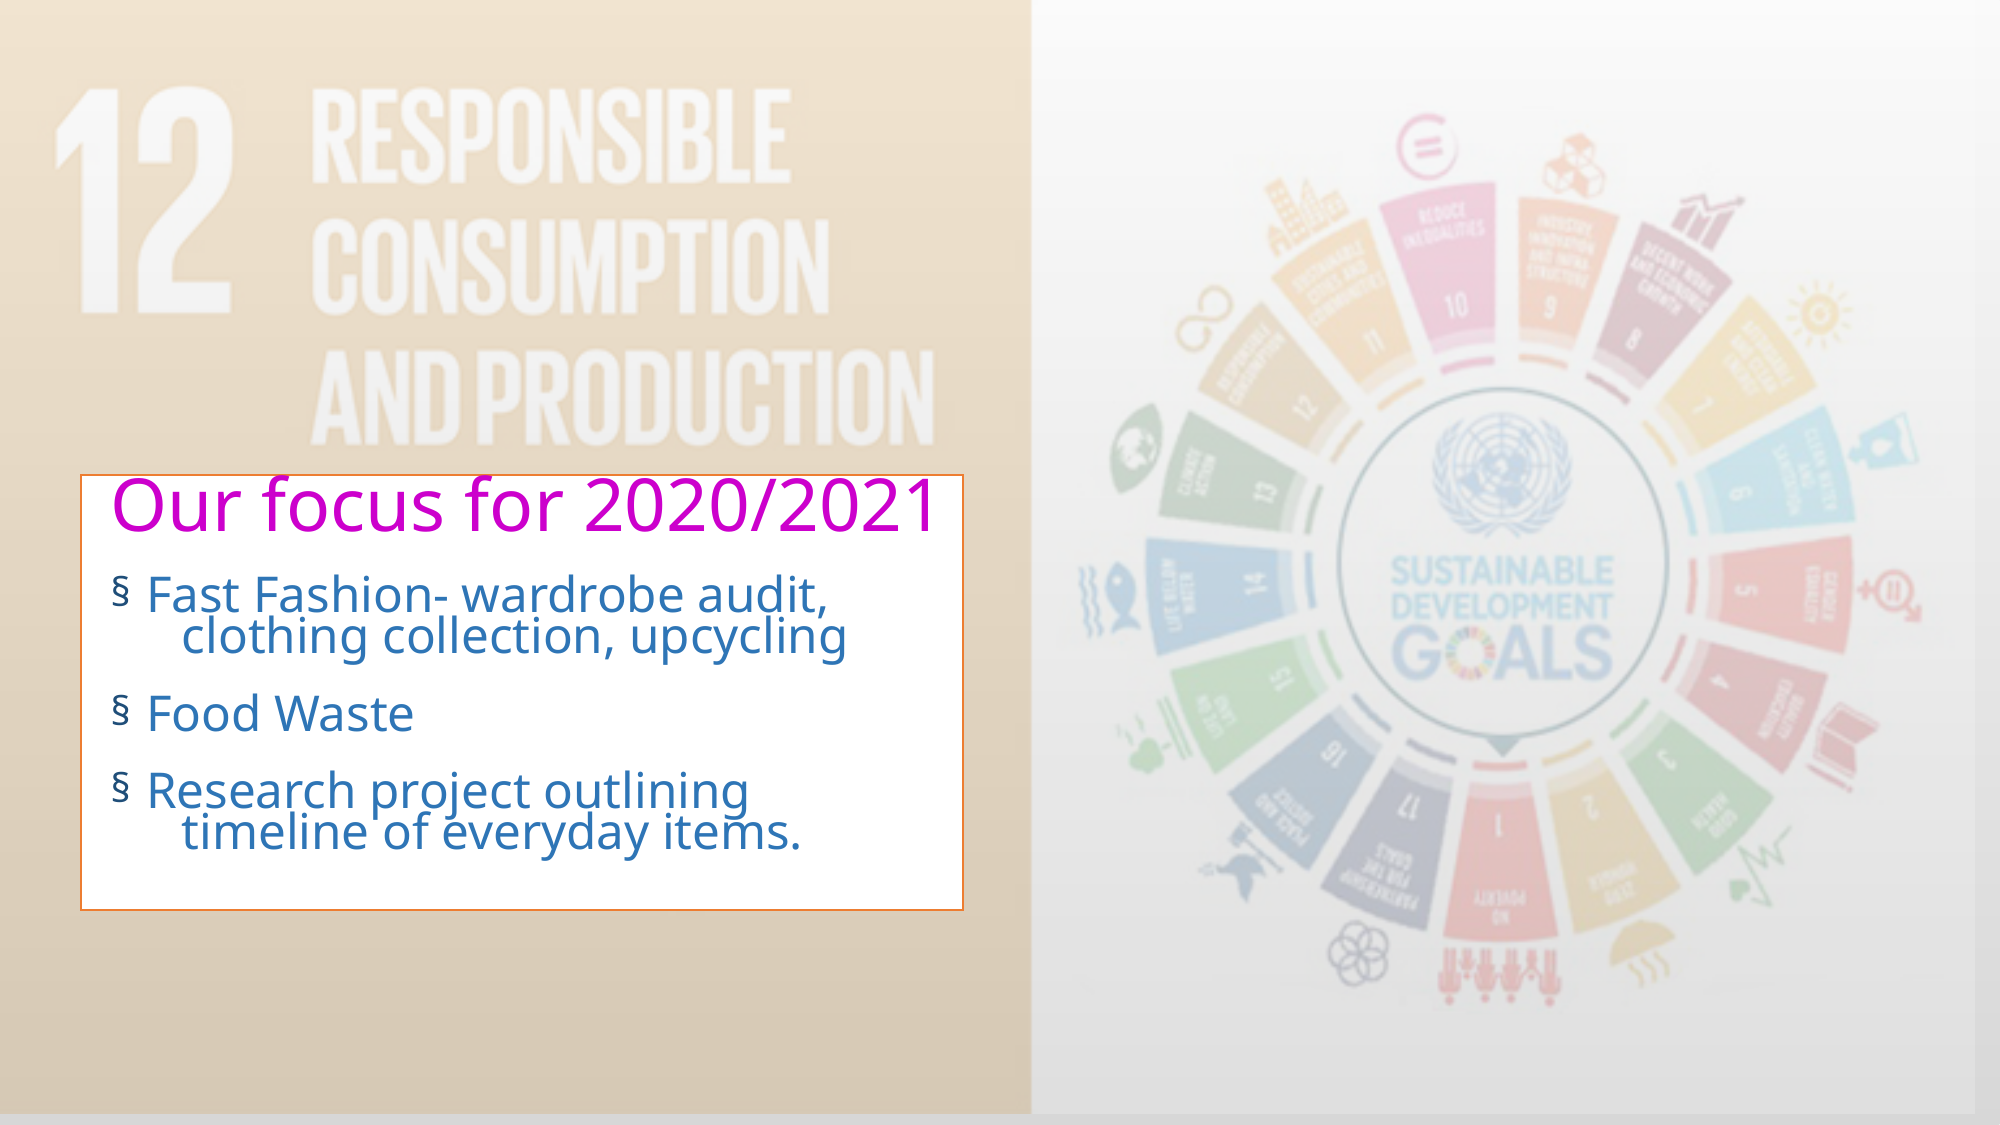

# Our focus for 2020/2021
Fast Fashion- wardrobe audit, clothing collection, upcycling
Food Waste
Research project outlining timeline of everyday items.